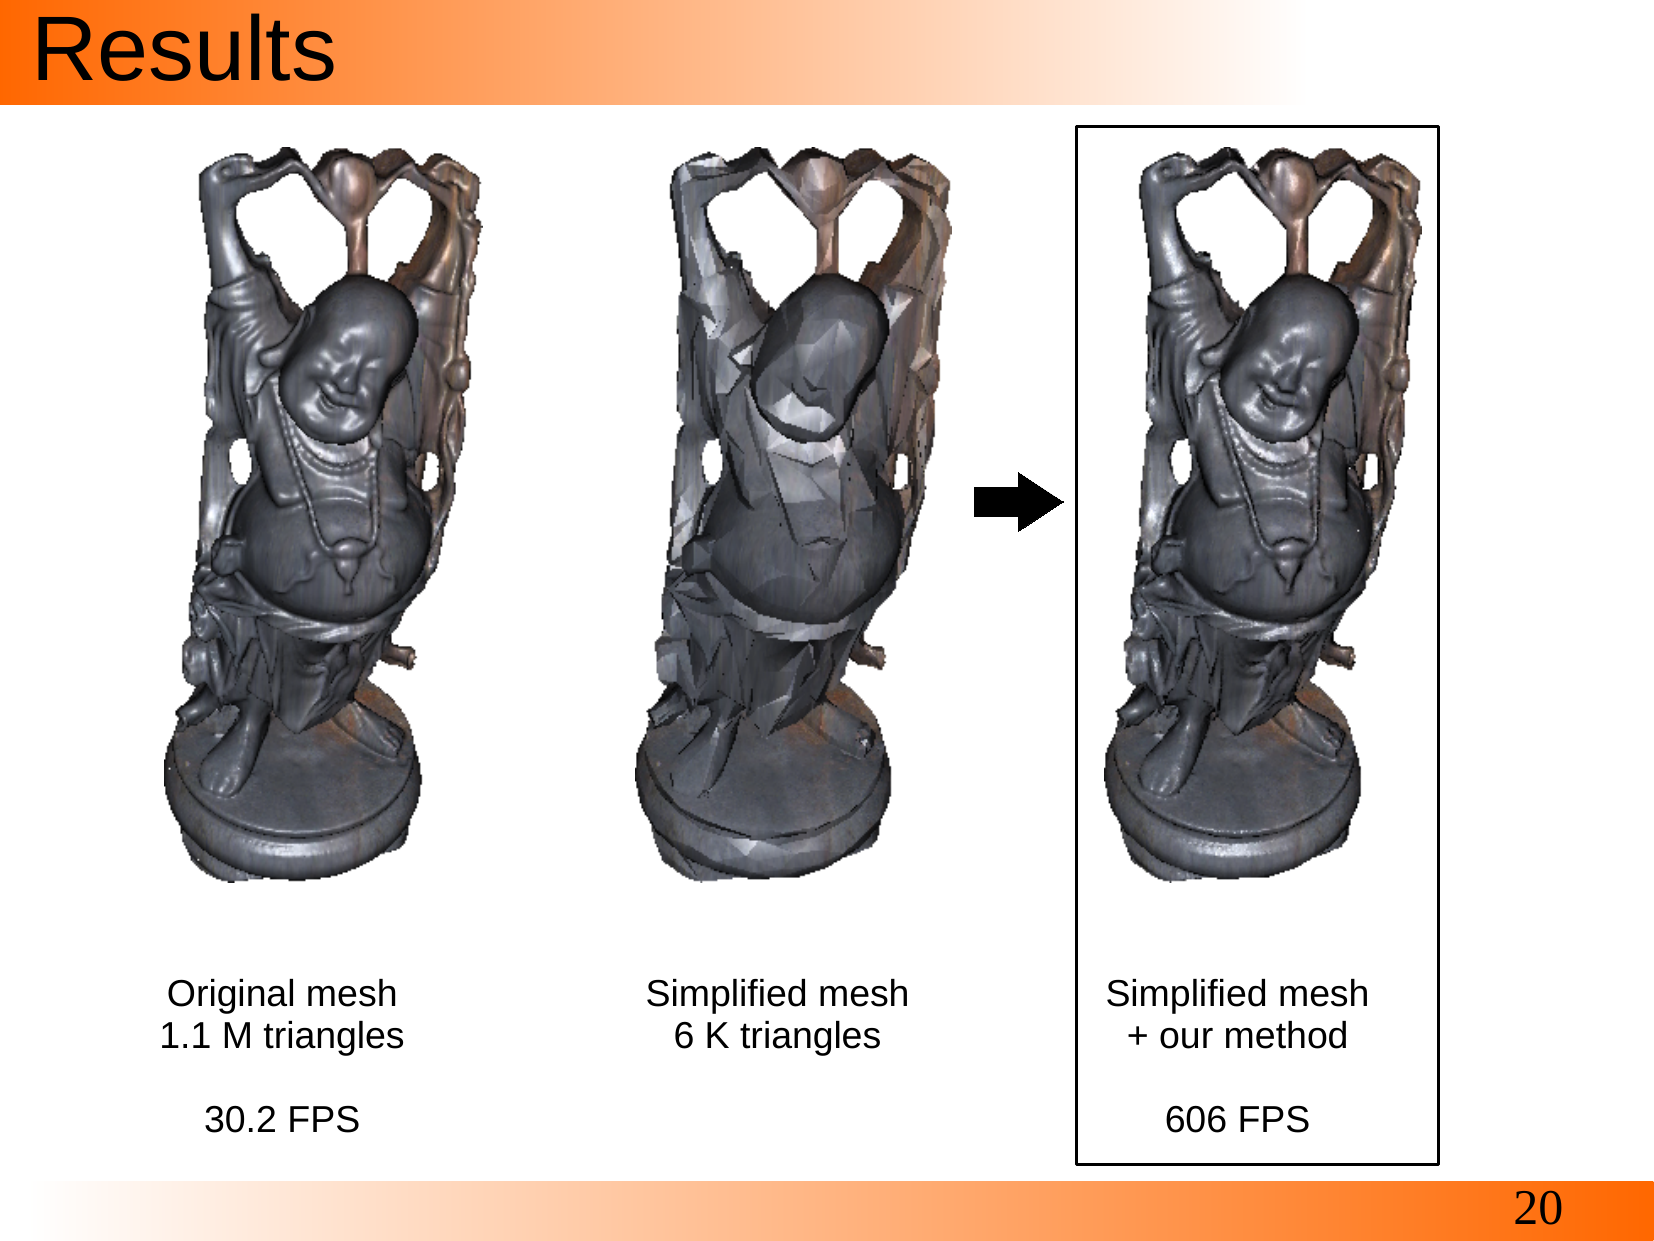

# Results
Original mesh
1.1 M triangles
30.2 FPS
Simplified mesh
6 K triangles
Simplified mesh
+ our method
606 FPS